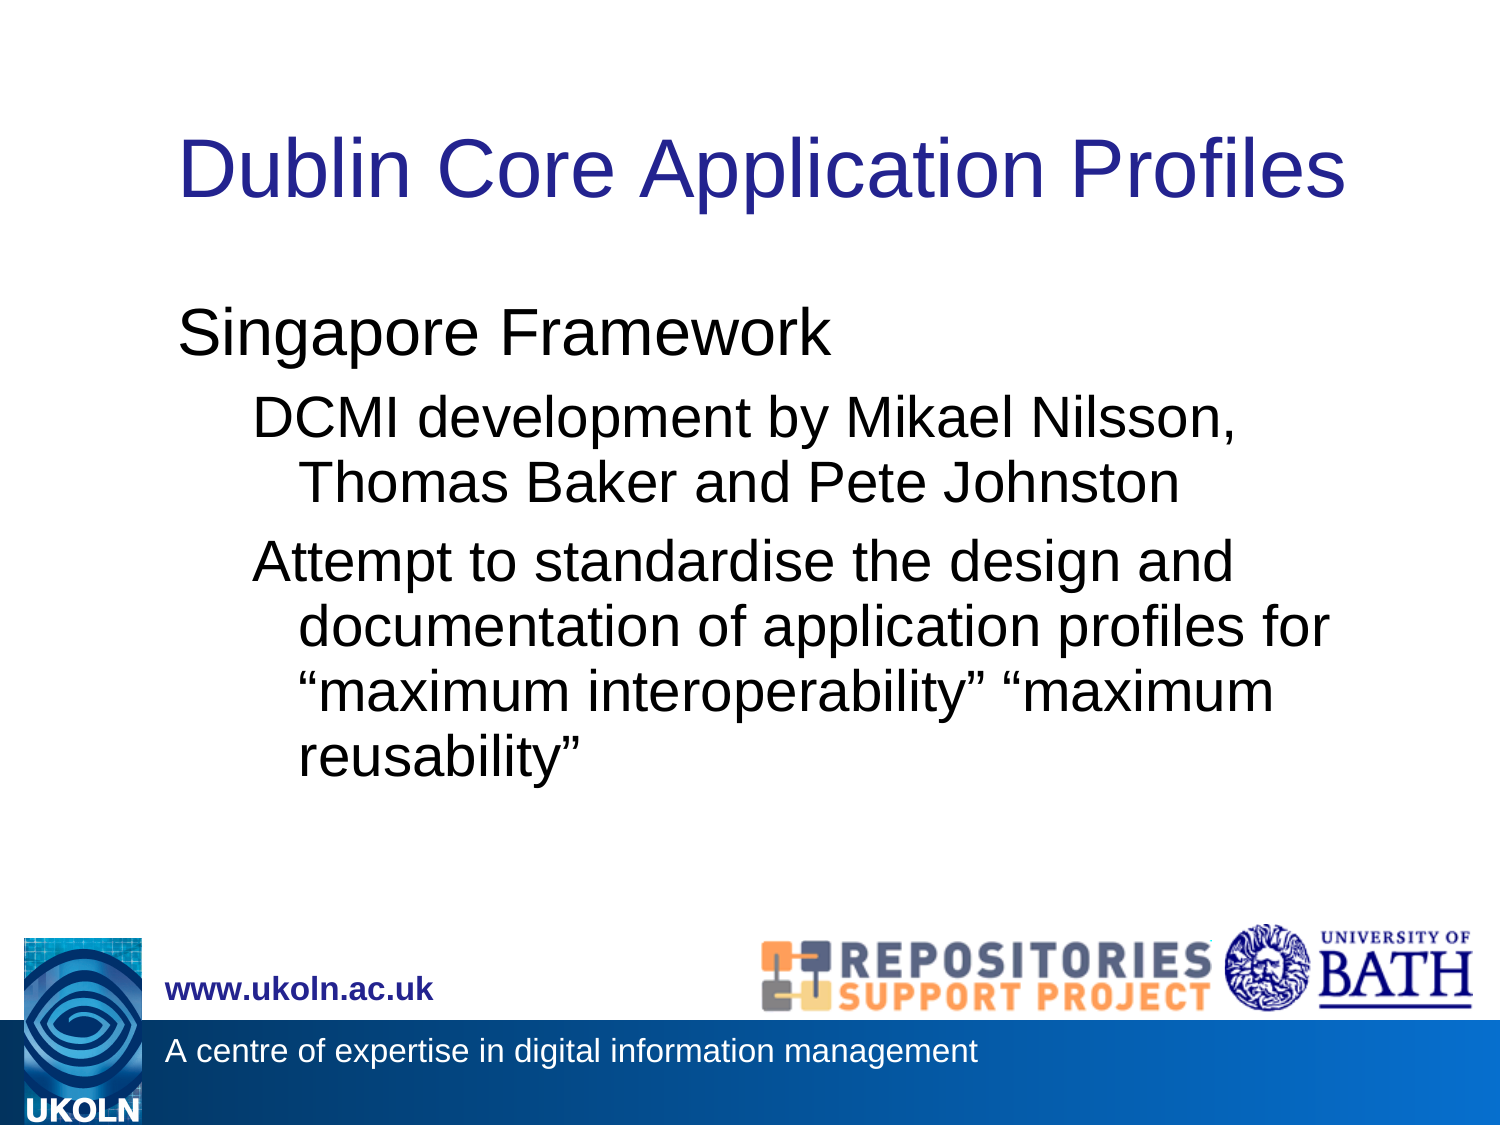

# Dublin Core Application Profiles
Singapore Framework
DCMI development by Mikael Nilsson, Thomas Baker and Pete Johnston
Attempt to standardise the design and documentation of application profiles for “maximum interoperability” “maximum reusability”